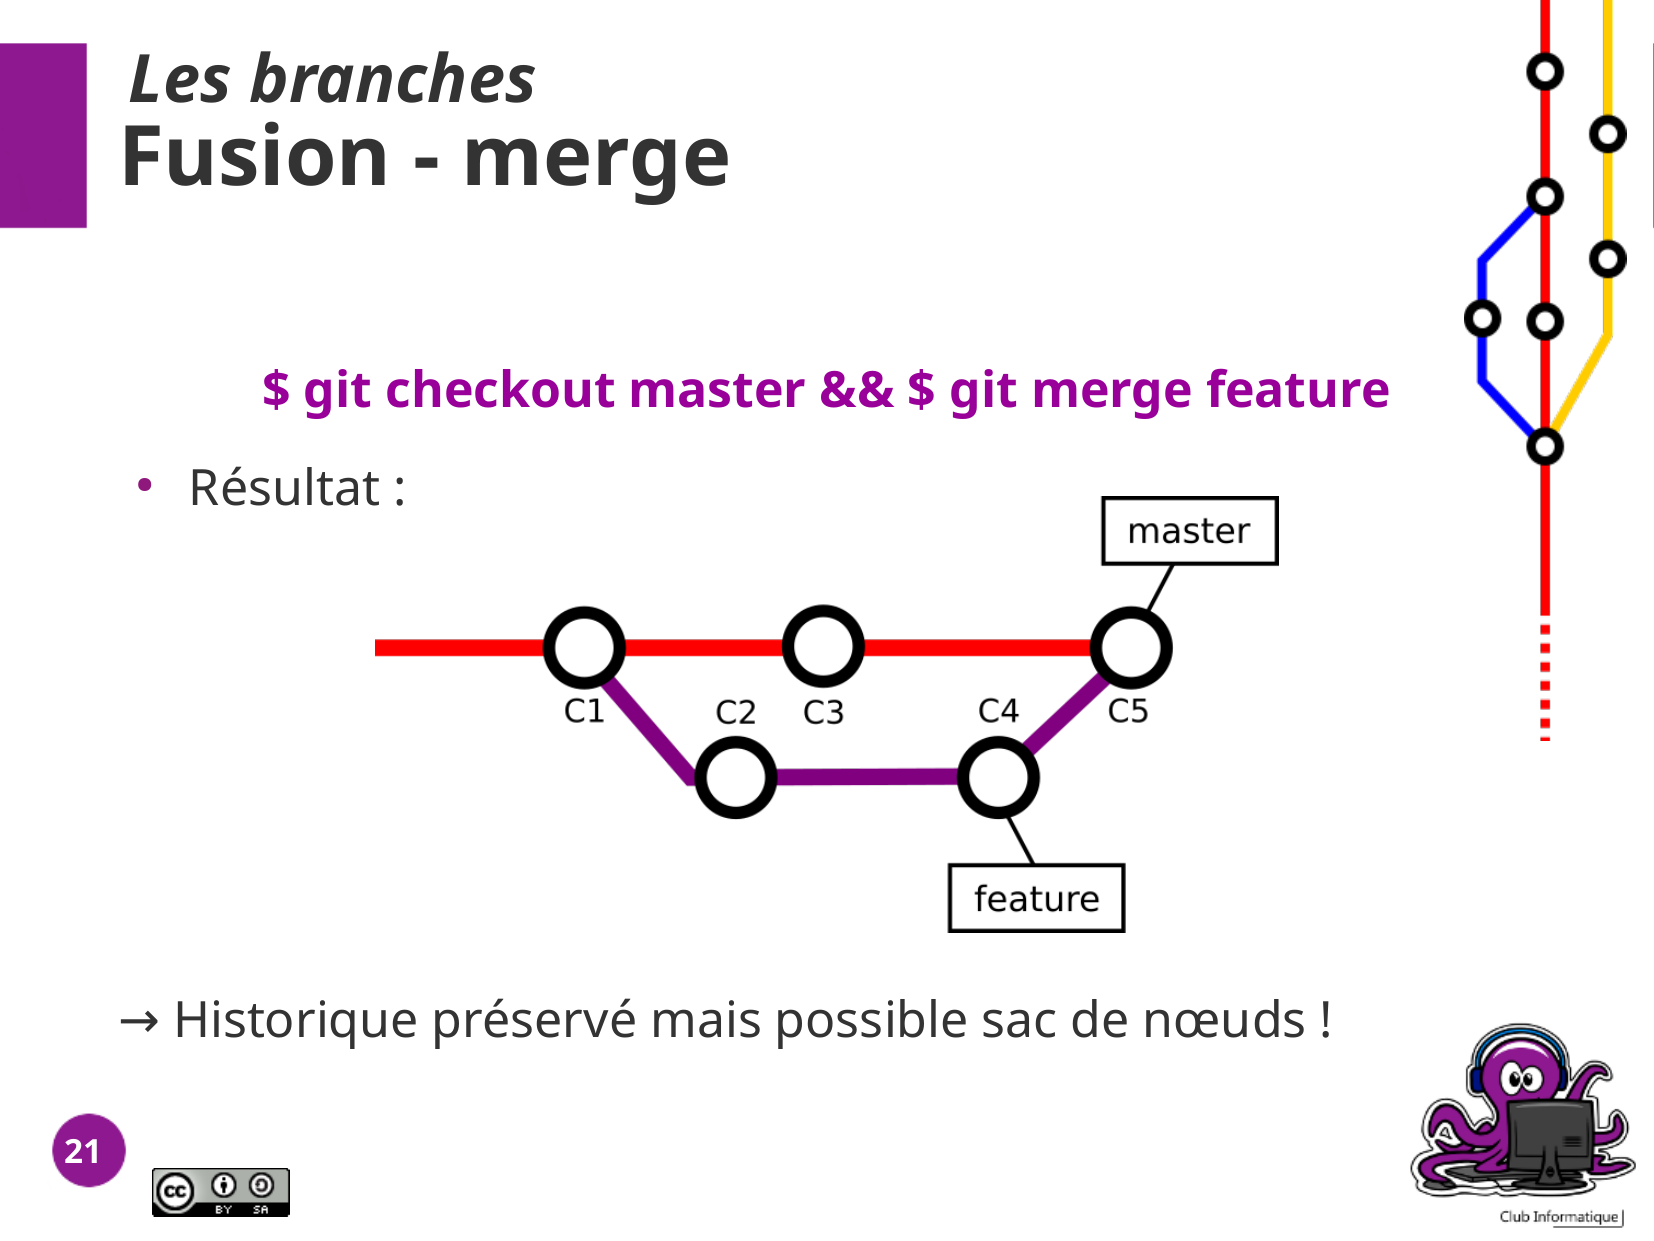

Les branches
# Fusion - merge
$ git checkout master && $ git merge feature
Résultat :
→ Historique préservé mais possible sac de nœuds !
21